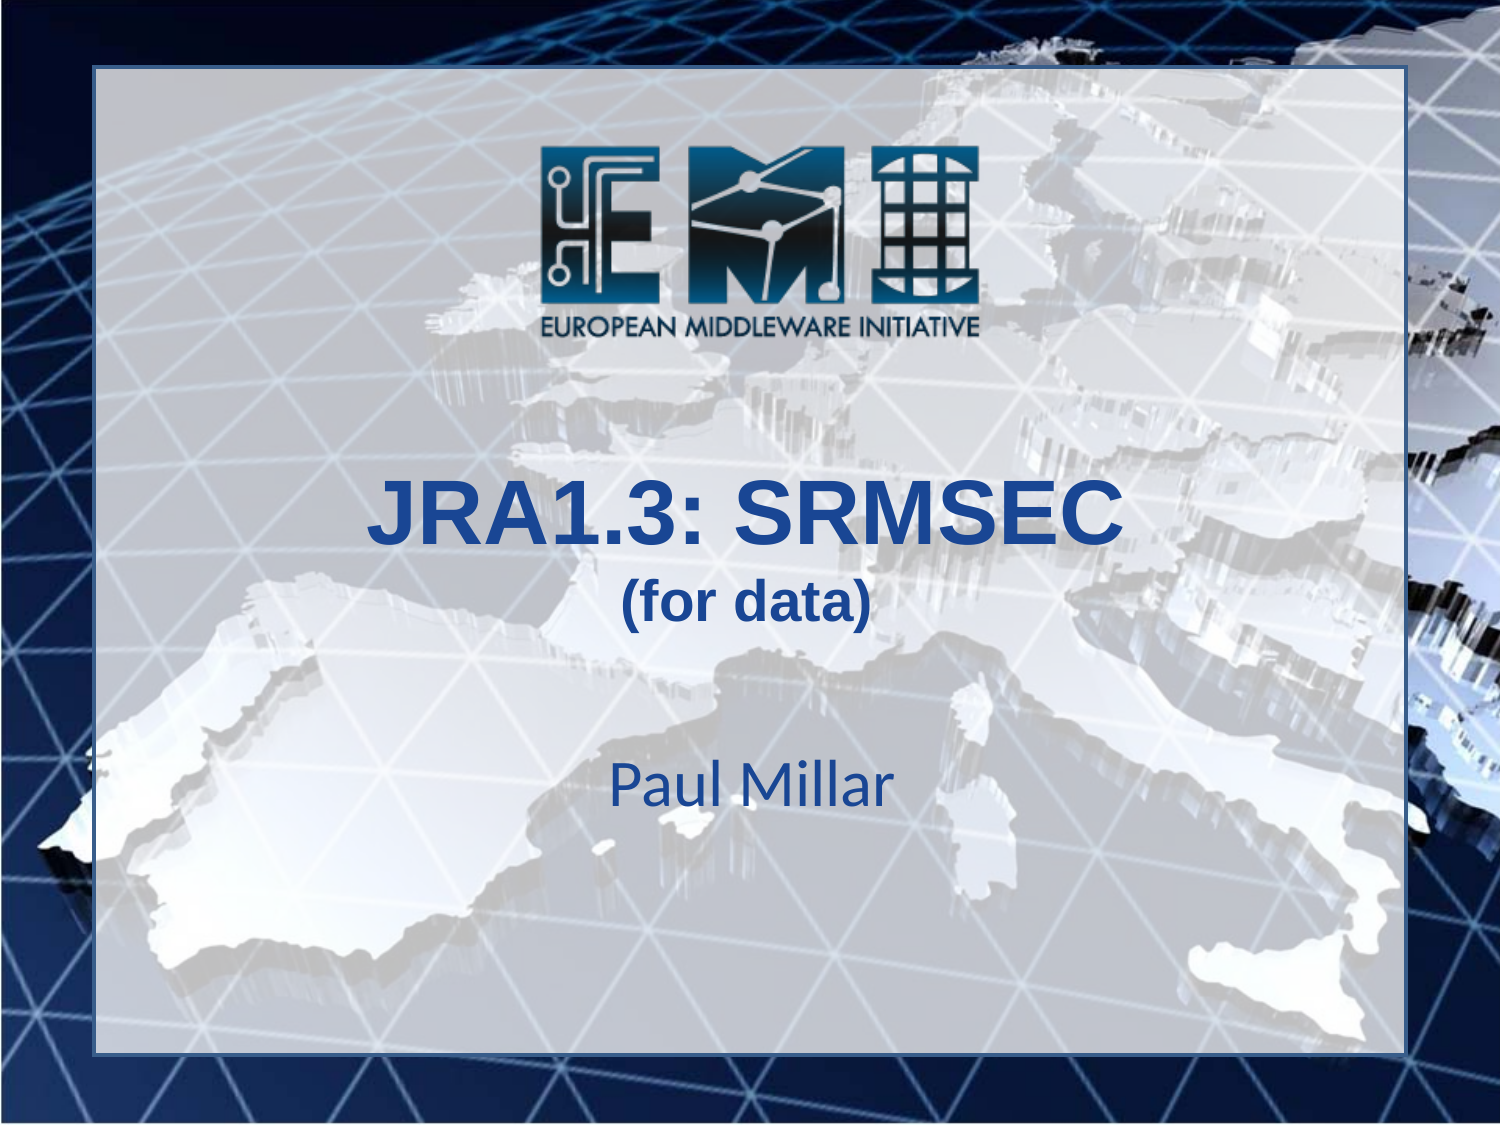

# JRA1.3: SRMSEC (for data)
Paul Millar